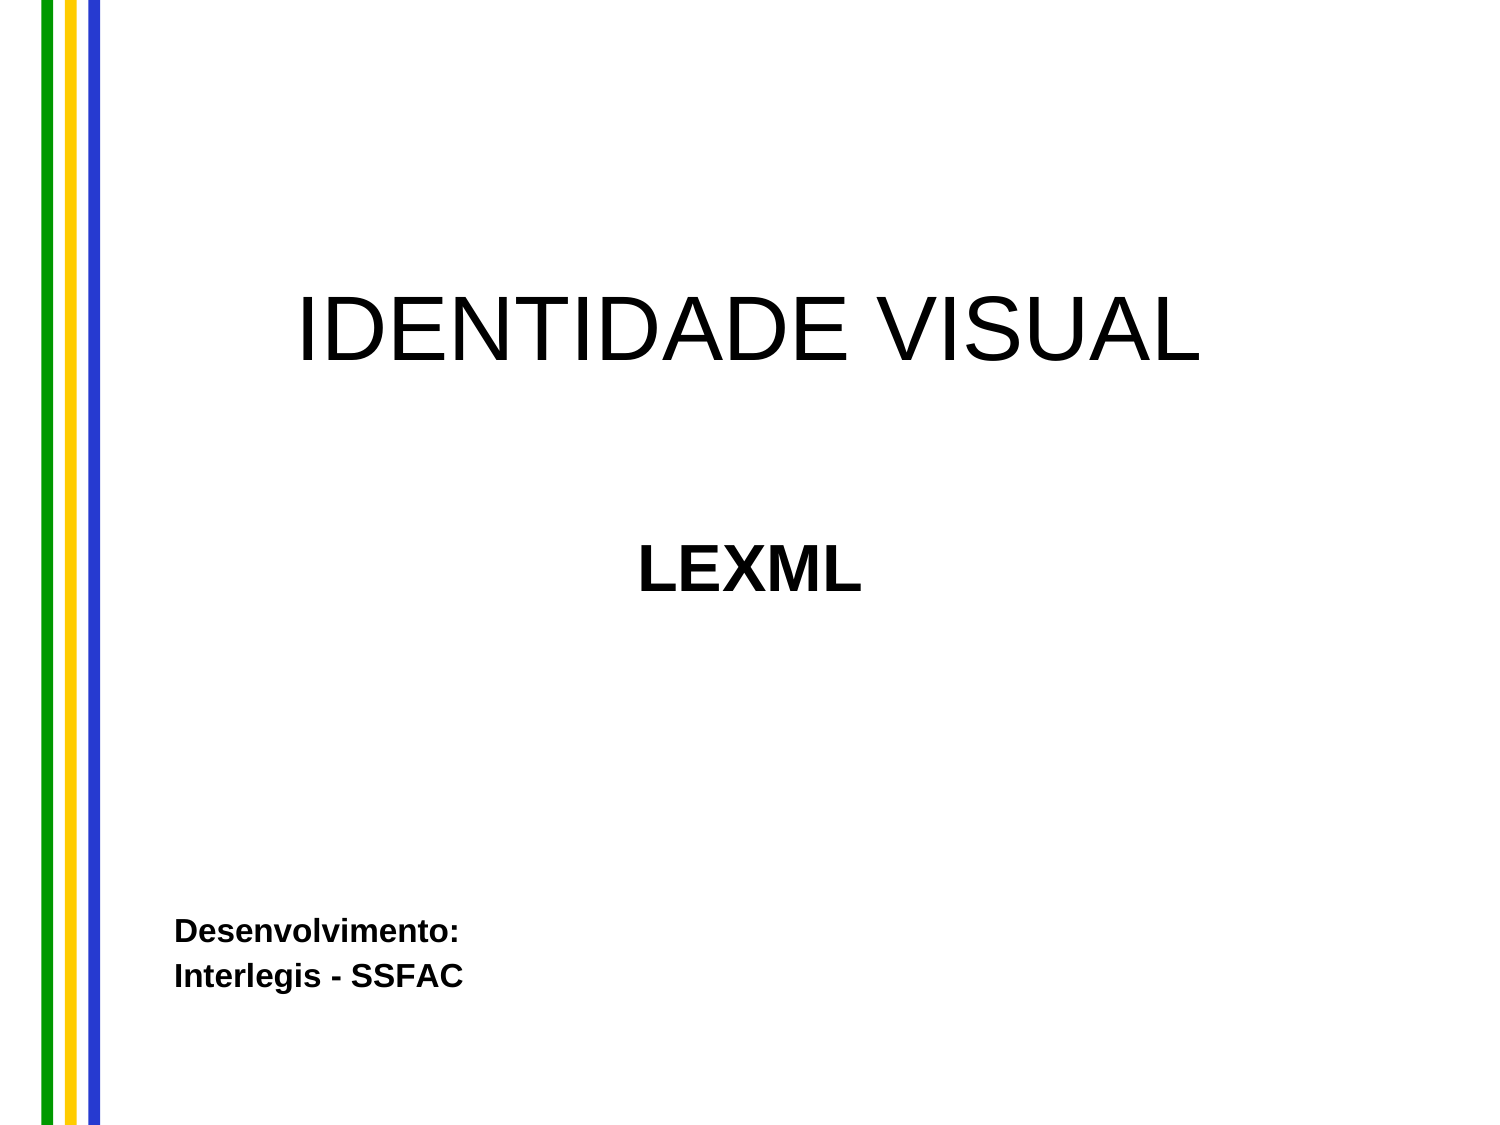

# IDENTIDADE VISUAL
LEXML
Desenvolvimento:
Interlegis - SSFAC